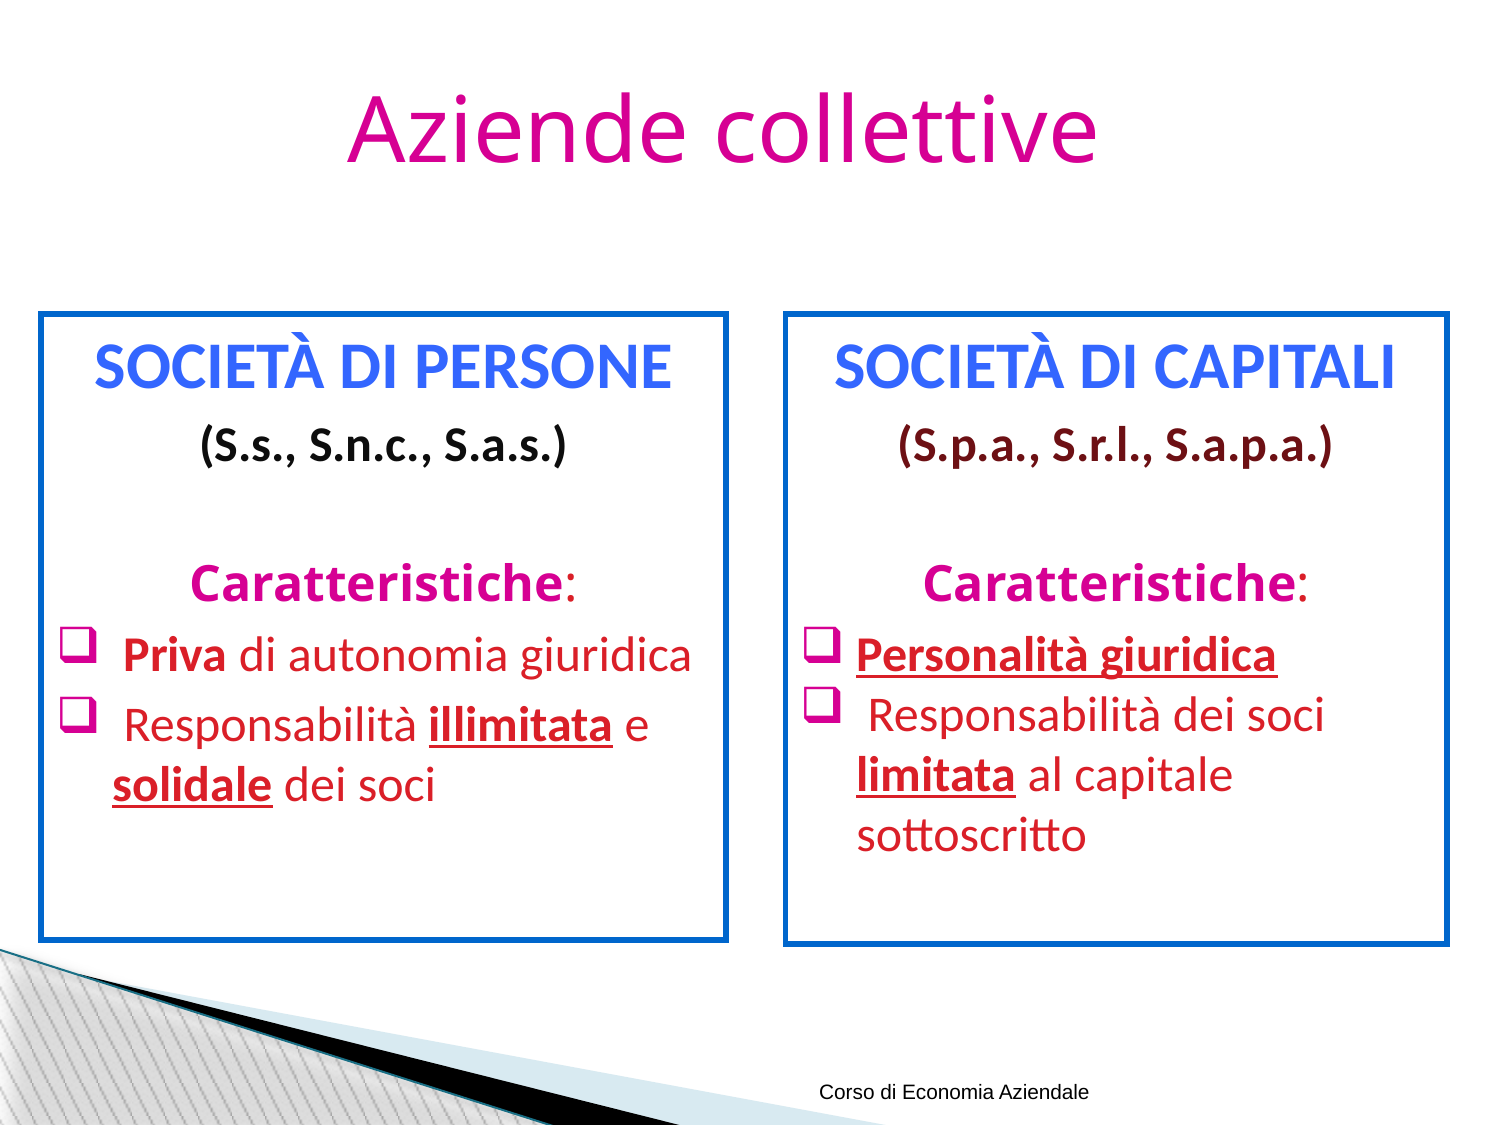

Aziende collettive
SOCIETÀ DI PERSONE
(S.s., S.n.c., S.a.s.)
Caratteristiche:
 Priva di autonomia giuridica
 Responsabilità illimitata e solidale dei soci
SOCIETÀ DI CAPITALI
(S.p.a., S.r.l., S.a.p.a.)
Caratteristiche:
Personalità giuridica
 Responsabilità dei soci limitata al capitale sottoscritto
Corso di Economia Aziendale